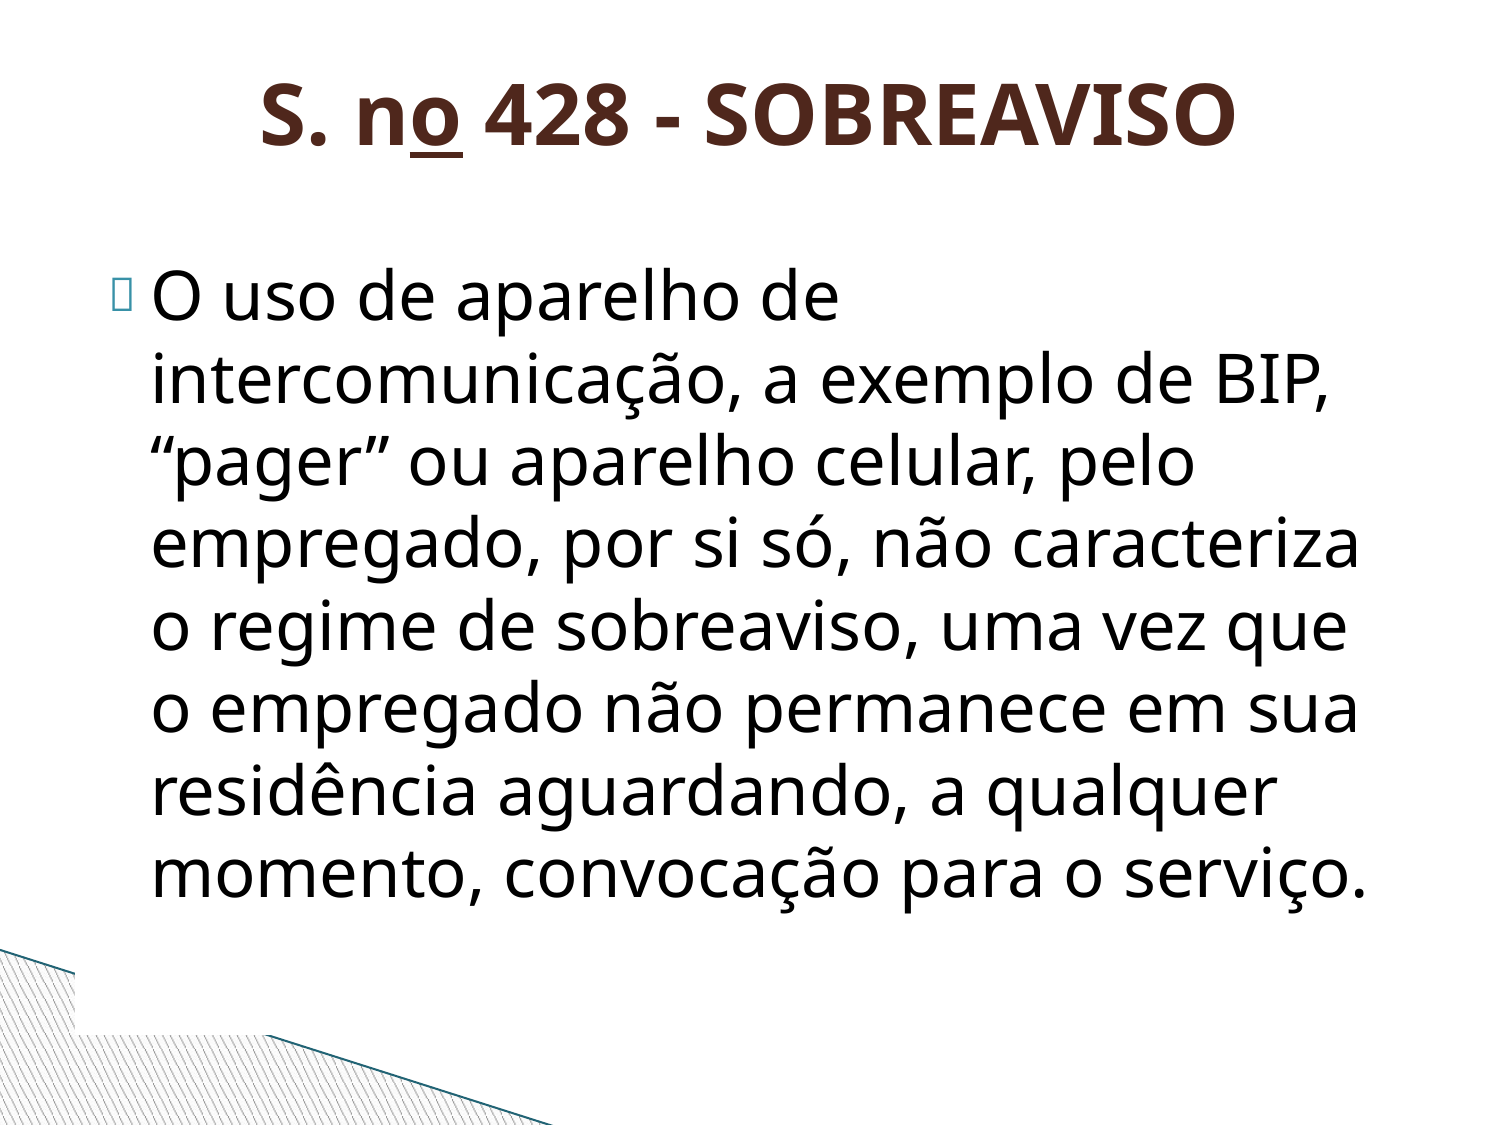

# S. no 428 - SOBREAVISO
O uso de aparelho de intercomunicação, a exemplo de BIP, “pager” ou aparelho celular, pelo empregado, por si só, não caracteriza o regime de sobreaviso, uma vez que o empregado não permanece em sua residência aguardando, a qualquer momento, convocação para o serviço.